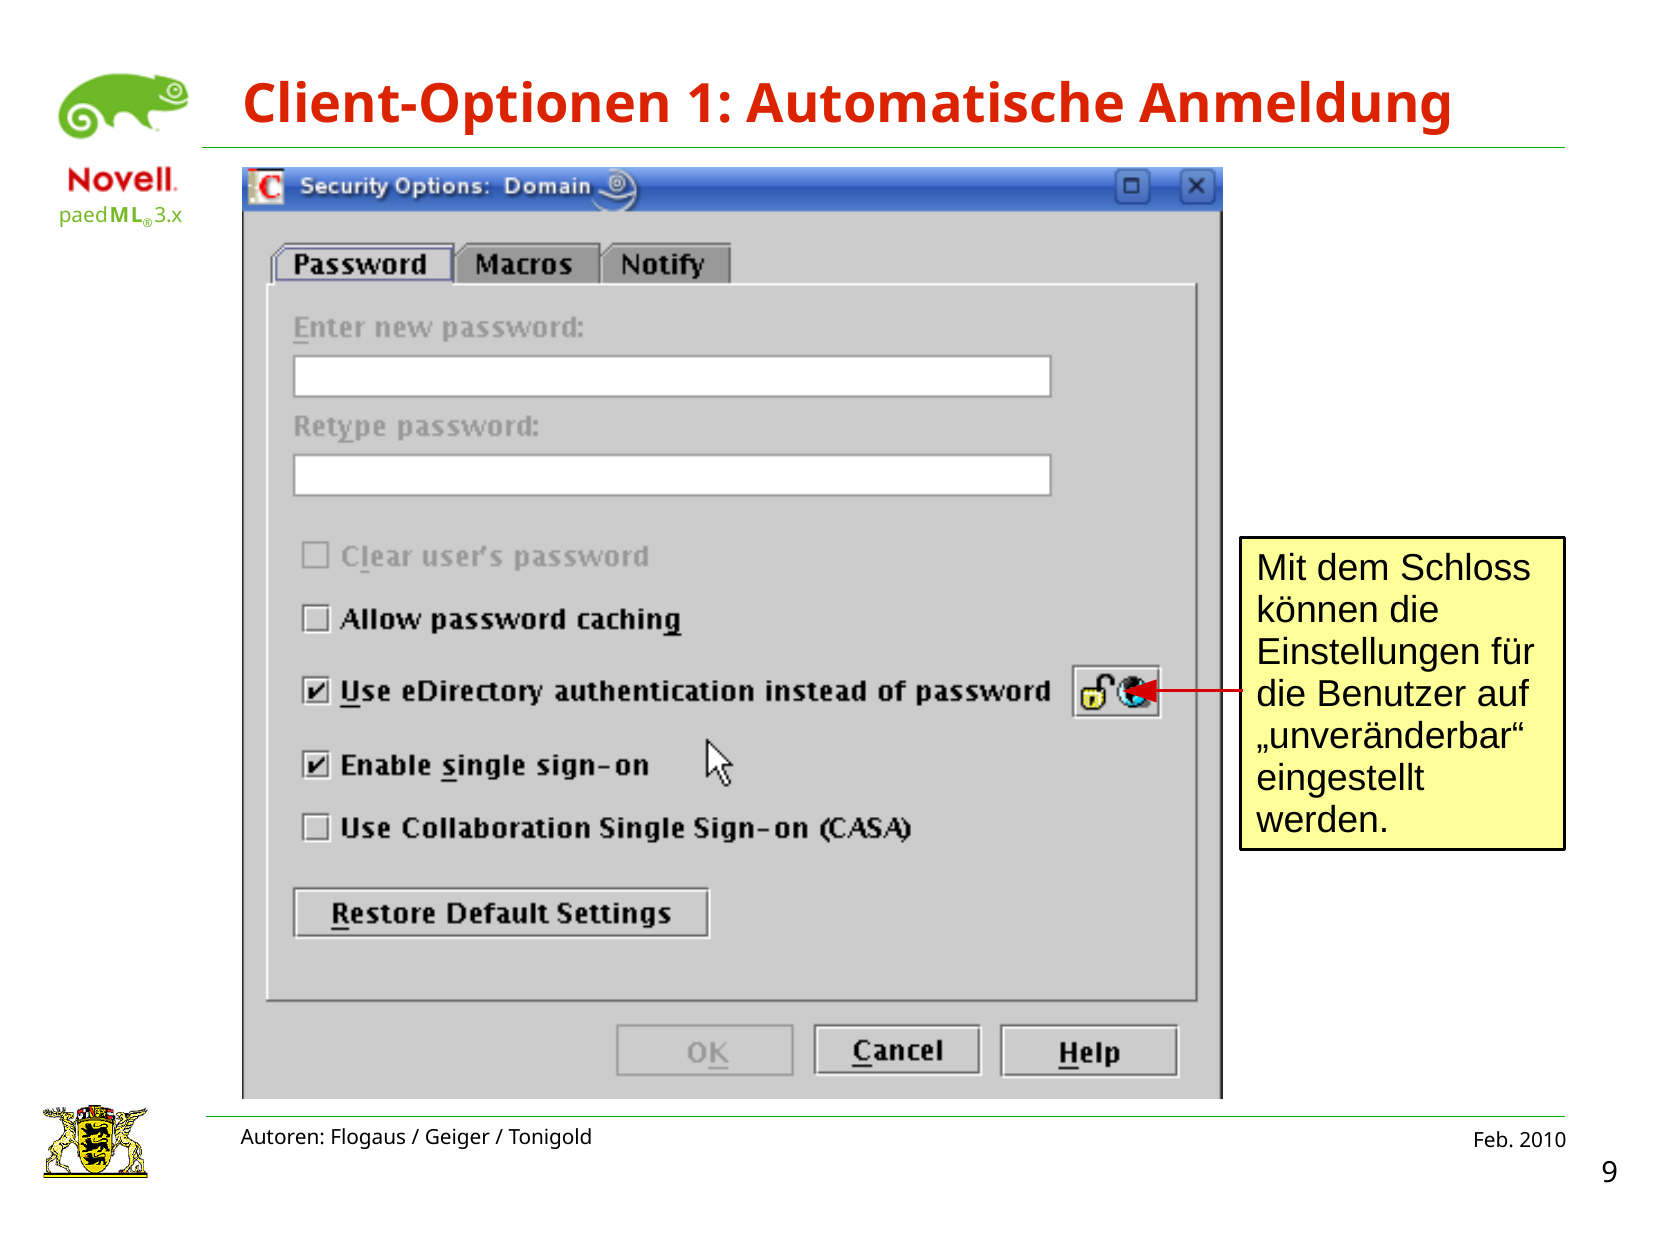

# Client-Optionen 1: Automatische Anmeldung
Mit dem Schloss können die Einstellungen für die Benutzer auf „unveränderbar“ eingestellt werden.
Autoren: Flogaus / Geiger / Tonigold
Feb. 2010
9